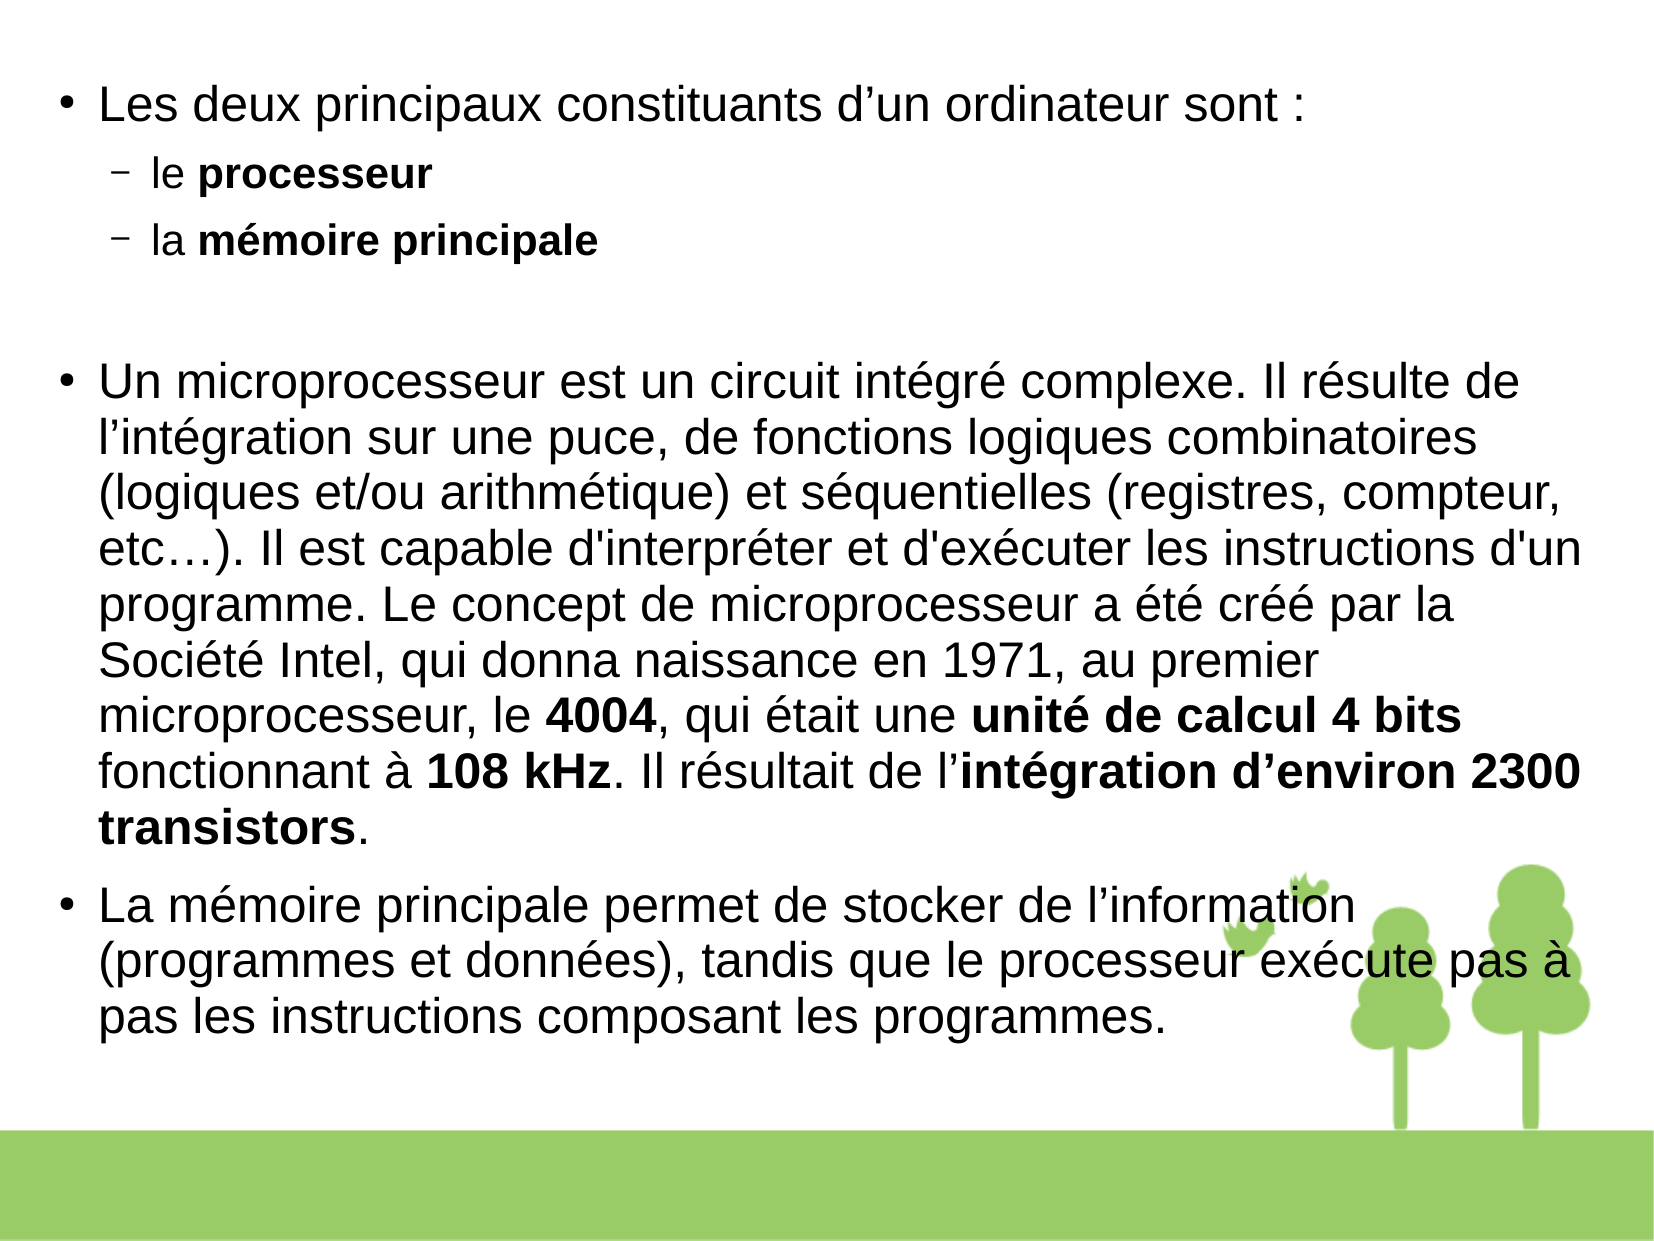

# Les deux principaux constituants d’un ordinateur sont :
le processeur
la mémoire principale
Un microprocesseur est un circuit intégré complexe. Il résulte de l’intégration sur une puce, de fonctions logiques combinatoires (logiques et/ou arithmétique) et séquentielles (registres, compteur, etc…). Il est capable d'interpréter et d'exécuter les instructions d'un programme. Le concept de microprocesseur a été créé par la Société Intel, qui donna naissance en 1971, au premier microprocesseur, le 4004, qui était une unité de calcul 4 bits fonctionnant à 108 kHz. Il résultait de l’intégration d’environ 2300 transistors.
La mémoire principale permet de stocker de l’information (programmes et données), tandis que le processeur exécute pas à pas les instructions composant les programmes.